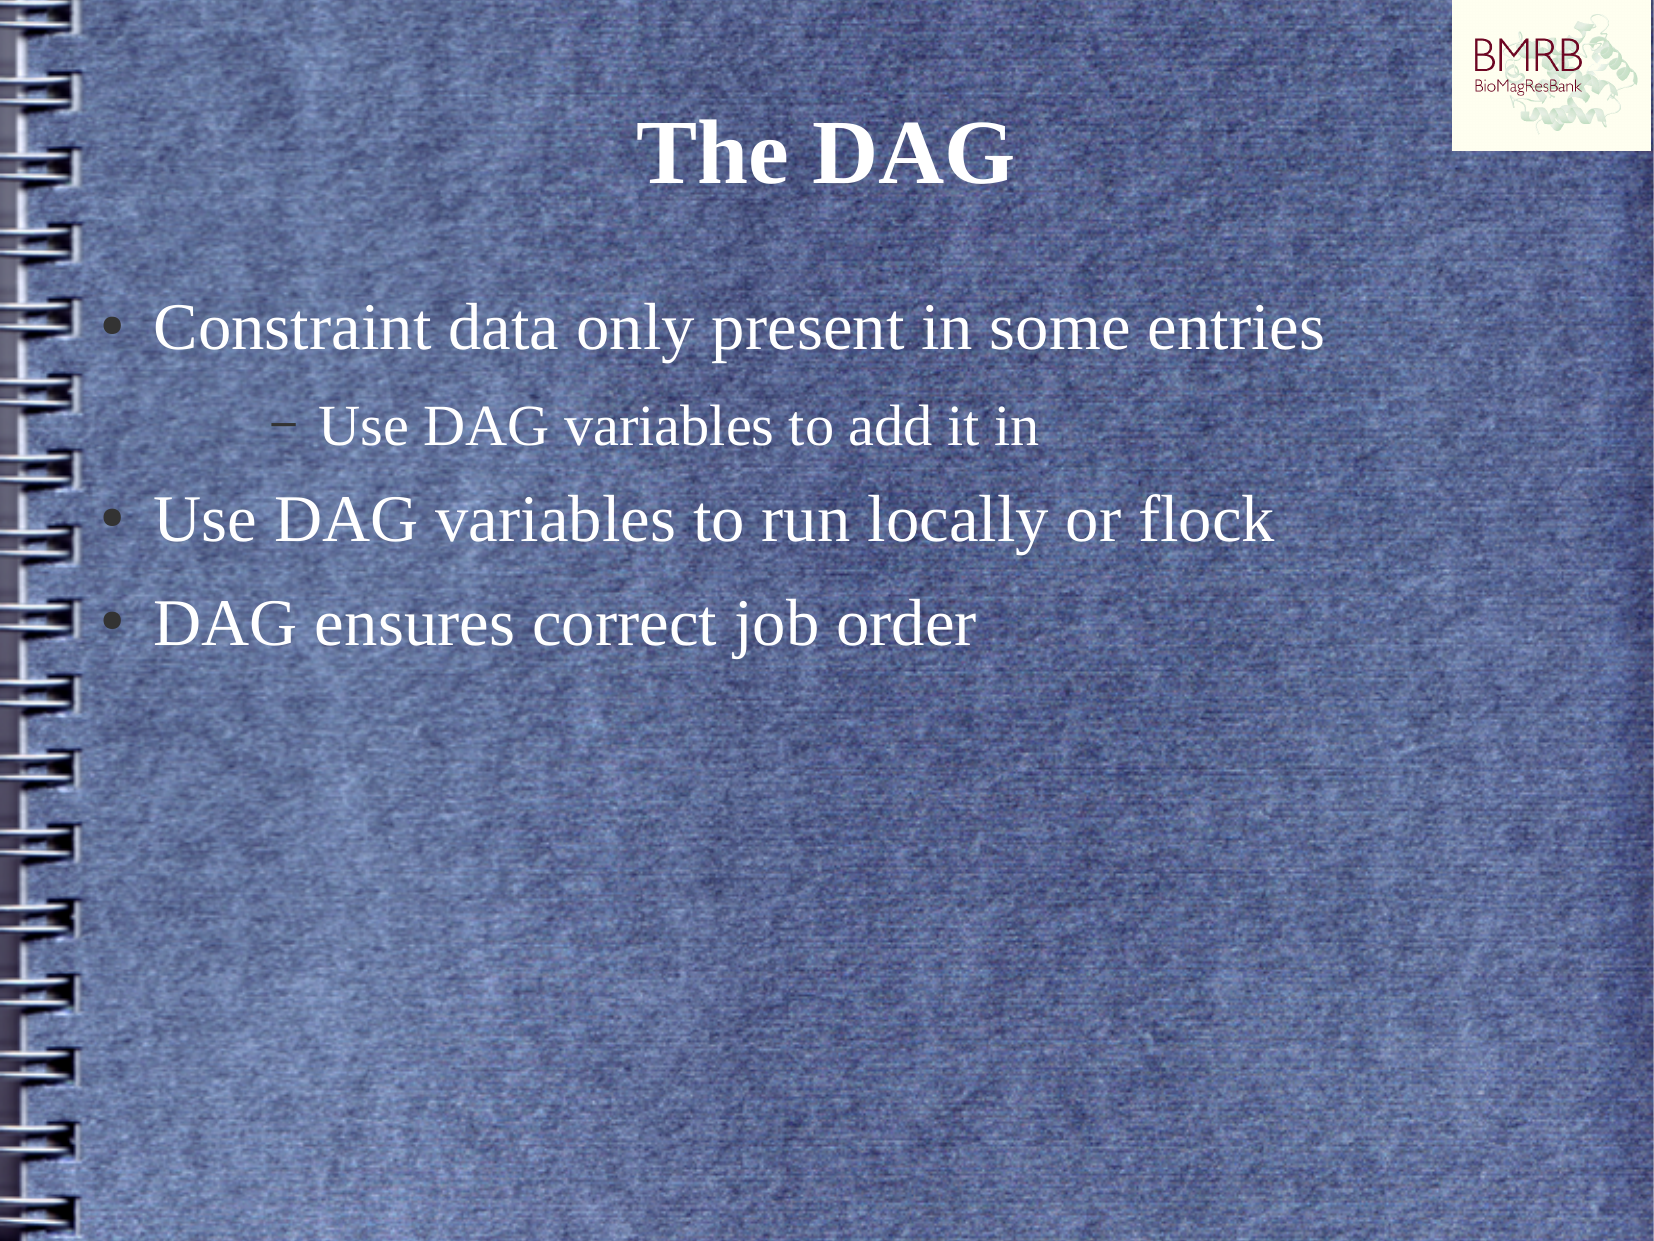

# The DAG
Constraint data only present in some entries
Use DAG variables to add it in
Use DAG variables to run locally or flock
DAG ensures correct job order